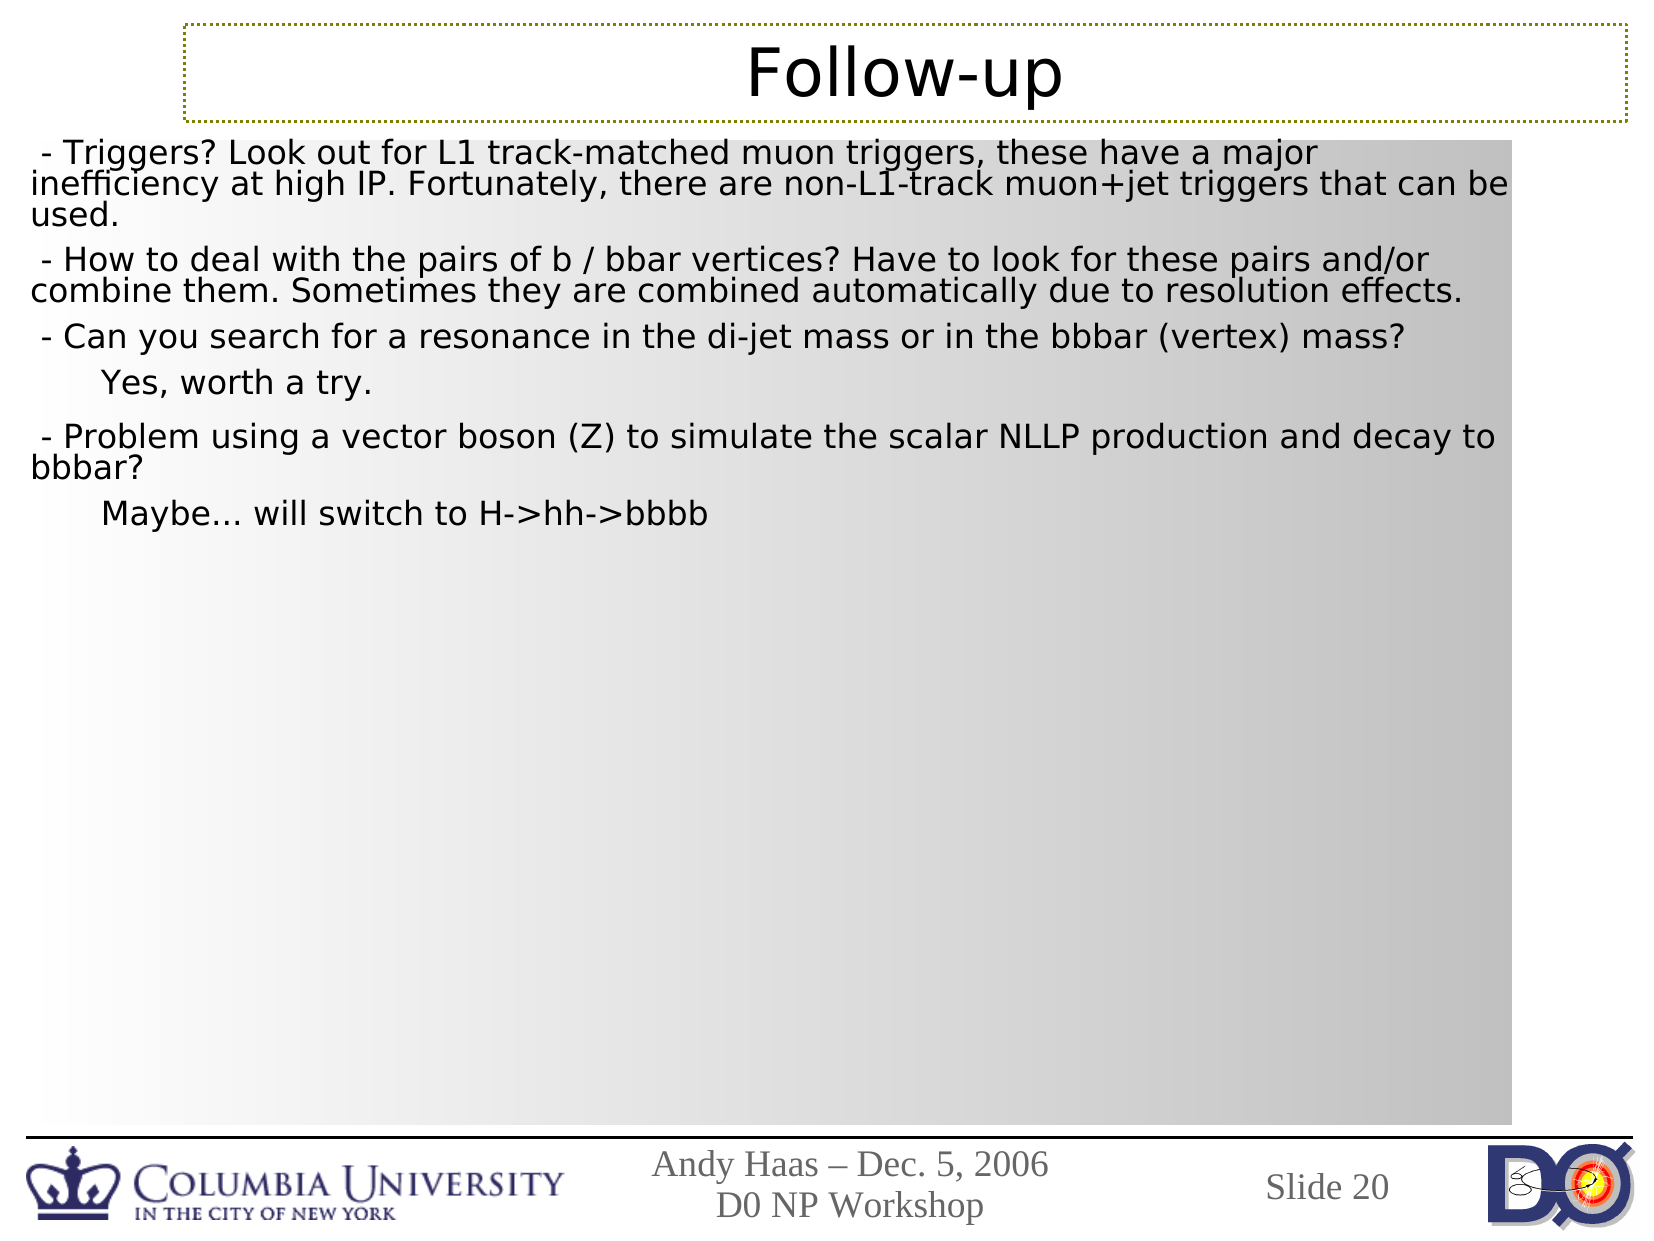

# Follow-up
 - Triggers? Look out for L1 track-matched muon triggers, these have a major inefficiency at high IP. Fortunately, there are non-L1-track muon+jet triggers that can be used.
 - How to deal with the pairs of b / bbar vertices? Have to look for these pairs and/or combine them. Sometimes they are combined automatically due to resolution effects.
 - Can you search for a resonance in the di-jet mass or in the bbbar (vertex) mass?
Yes, worth a try.
 - Problem using a vector boson (Z) to simulate the scalar NLLP production and decay to bbbar?
Maybe... will switch to H->hh->bbbb